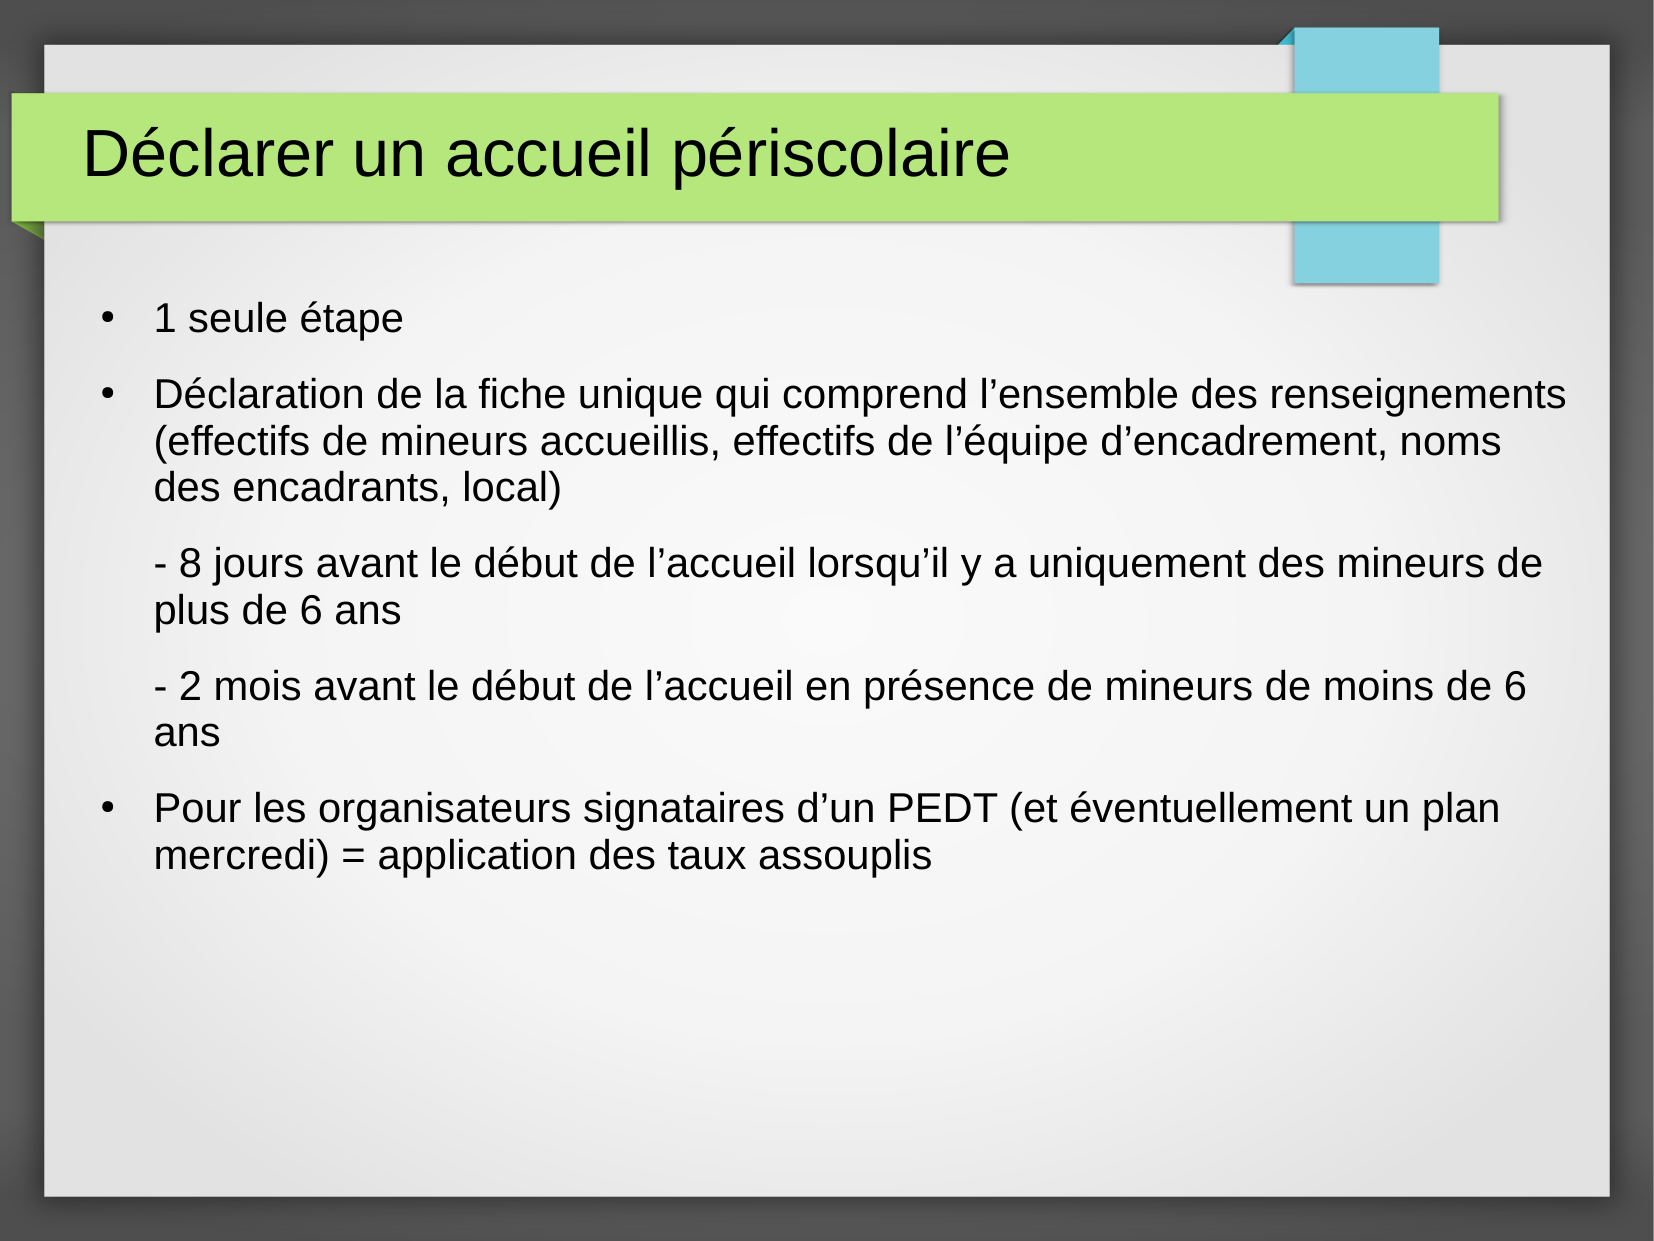

# Déclarer un accueil périscolaire
1 seule étape
Déclaration de la fiche unique qui comprend l’ensemble des renseignements (effectifs de mineurs accueillis, effectifs de l’équipe d’encadrement, noms des encadrants, local)
- 8 jours avant le début de l’accueil lorsqu’il y a uniquement des mineurs de plus de 6 ans
- 2 mois avant le début de l’accueil en présence de mineurs de moins de 6 ans
Pour les organisateurs signataires d’un PEDT (et éventuellement un plan mercredi) = application des taux assouplis